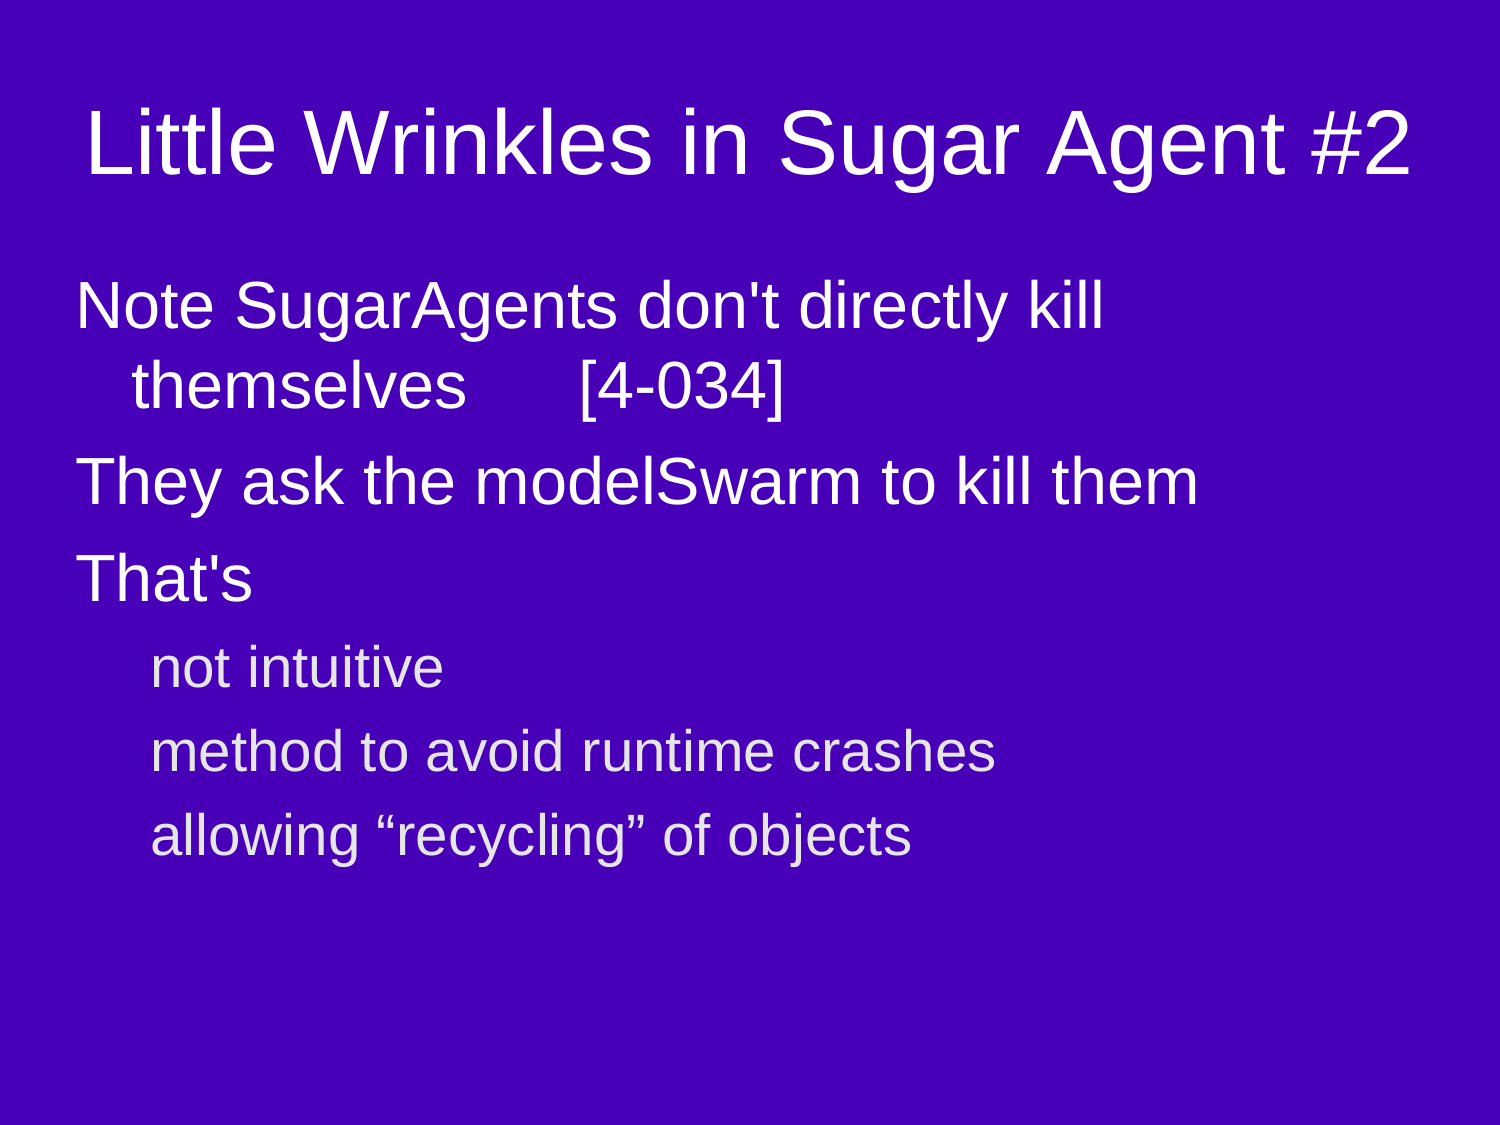

# Little Wrinkles in Sugar Agent #2
Note SugarAgents don't directly kill themselves [4-034]
They ask the modelSwarm to kill them
That's
not intuitive
method to avoid runtime crashes
allowing “recycling” of objects